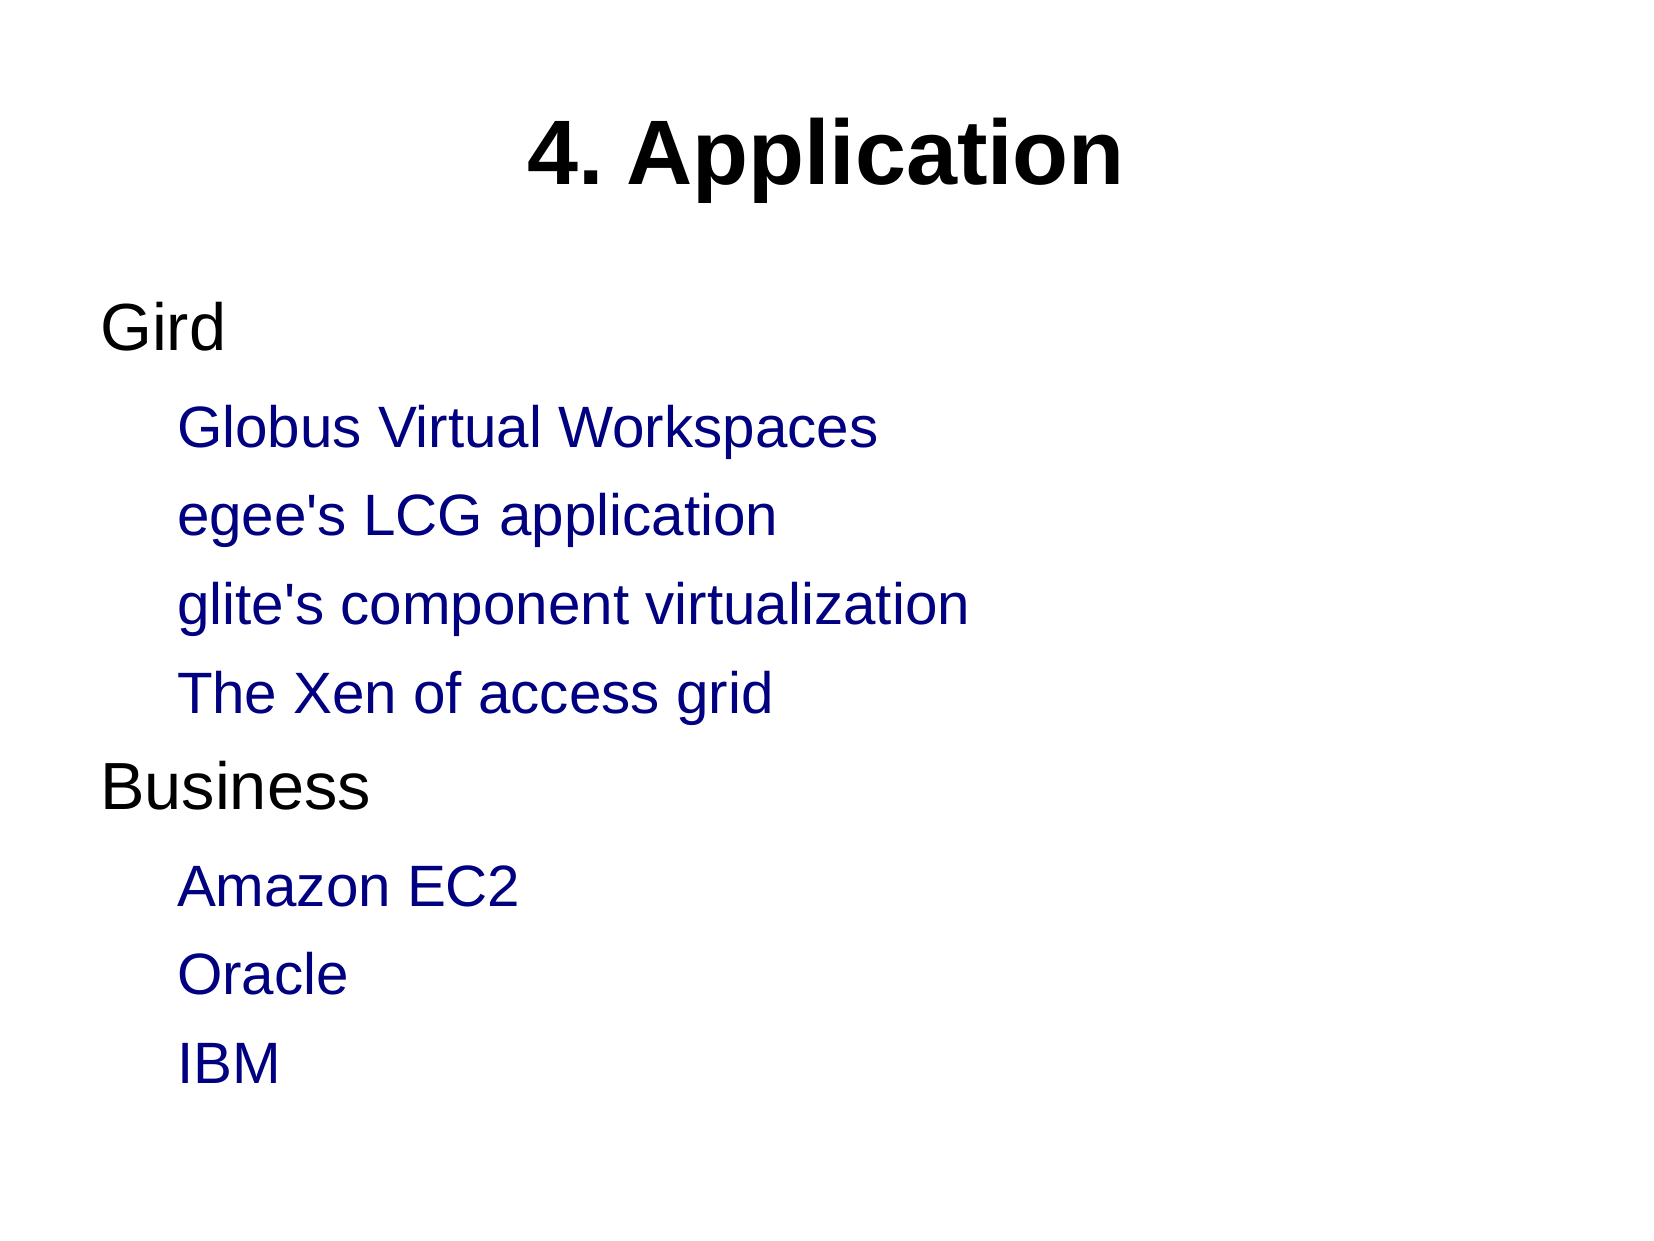

# 4. Application
Gird
Globus Virtual Workspaces
egee's LCG application
glite's component virtualization
The Xen of access grid
Business
Amazon EC2
Oracle
IBM